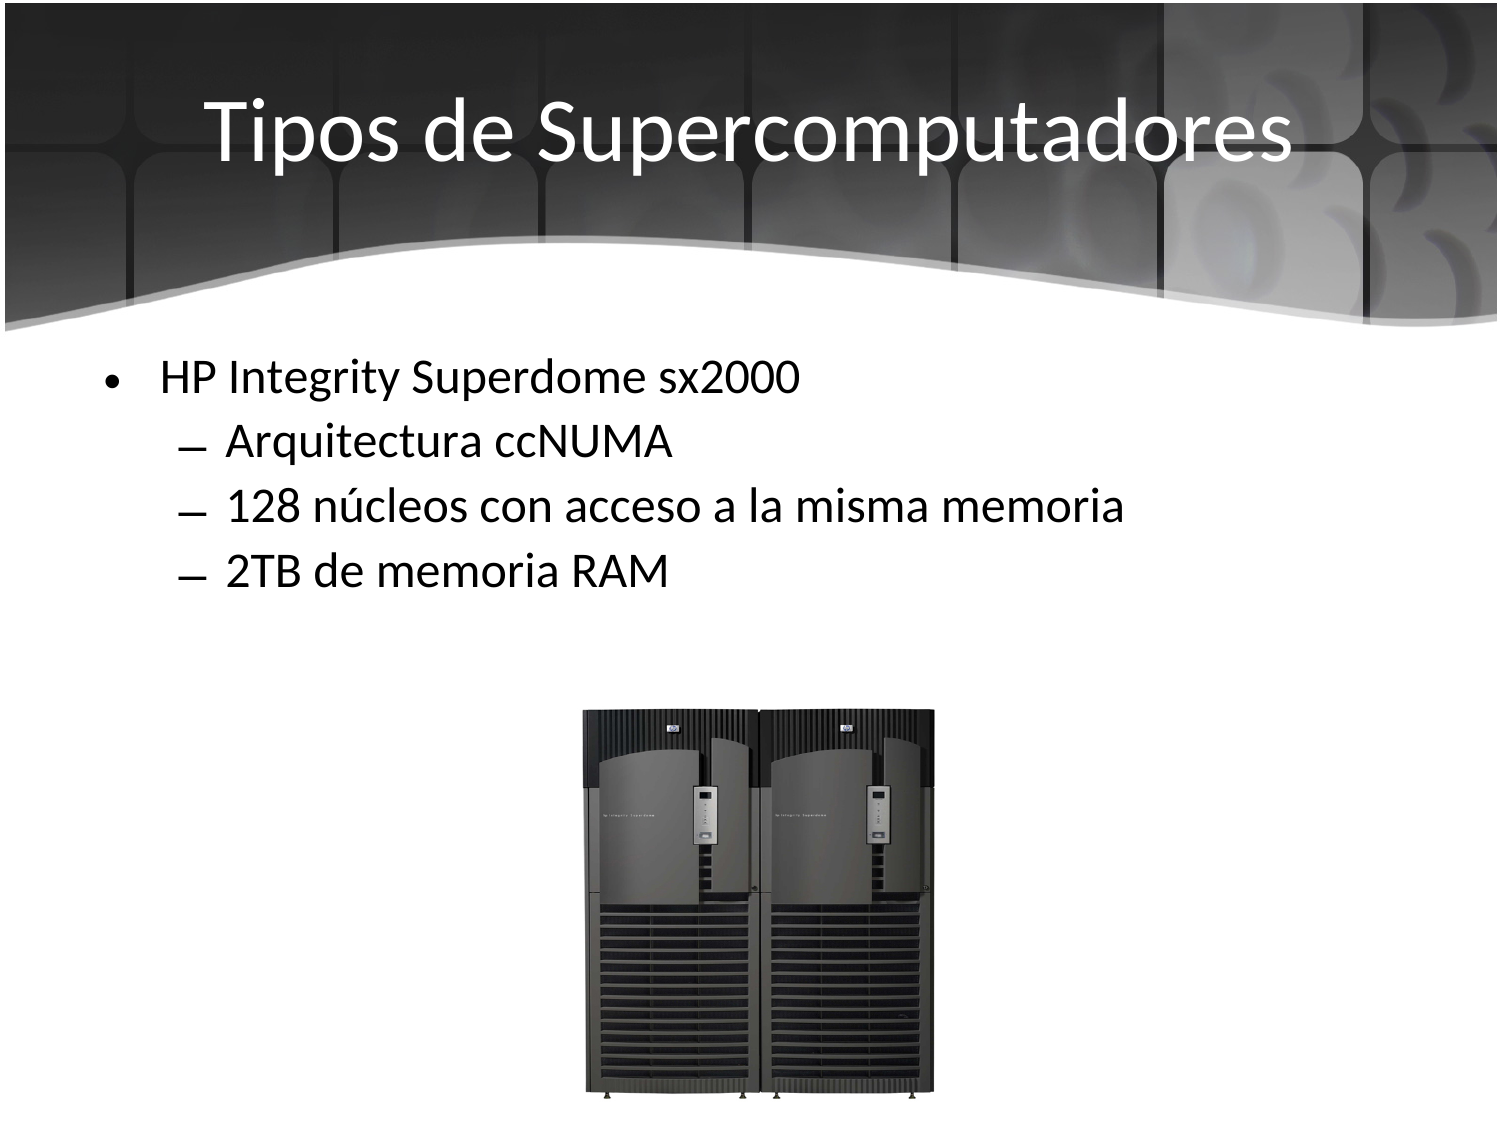

# Tipos de Supercomputadores
HP Integrity Superdome sx2000
Arquitectura ccNUMA
128 núcleos con acceso a la misma memoria
2TB de memoria RAM